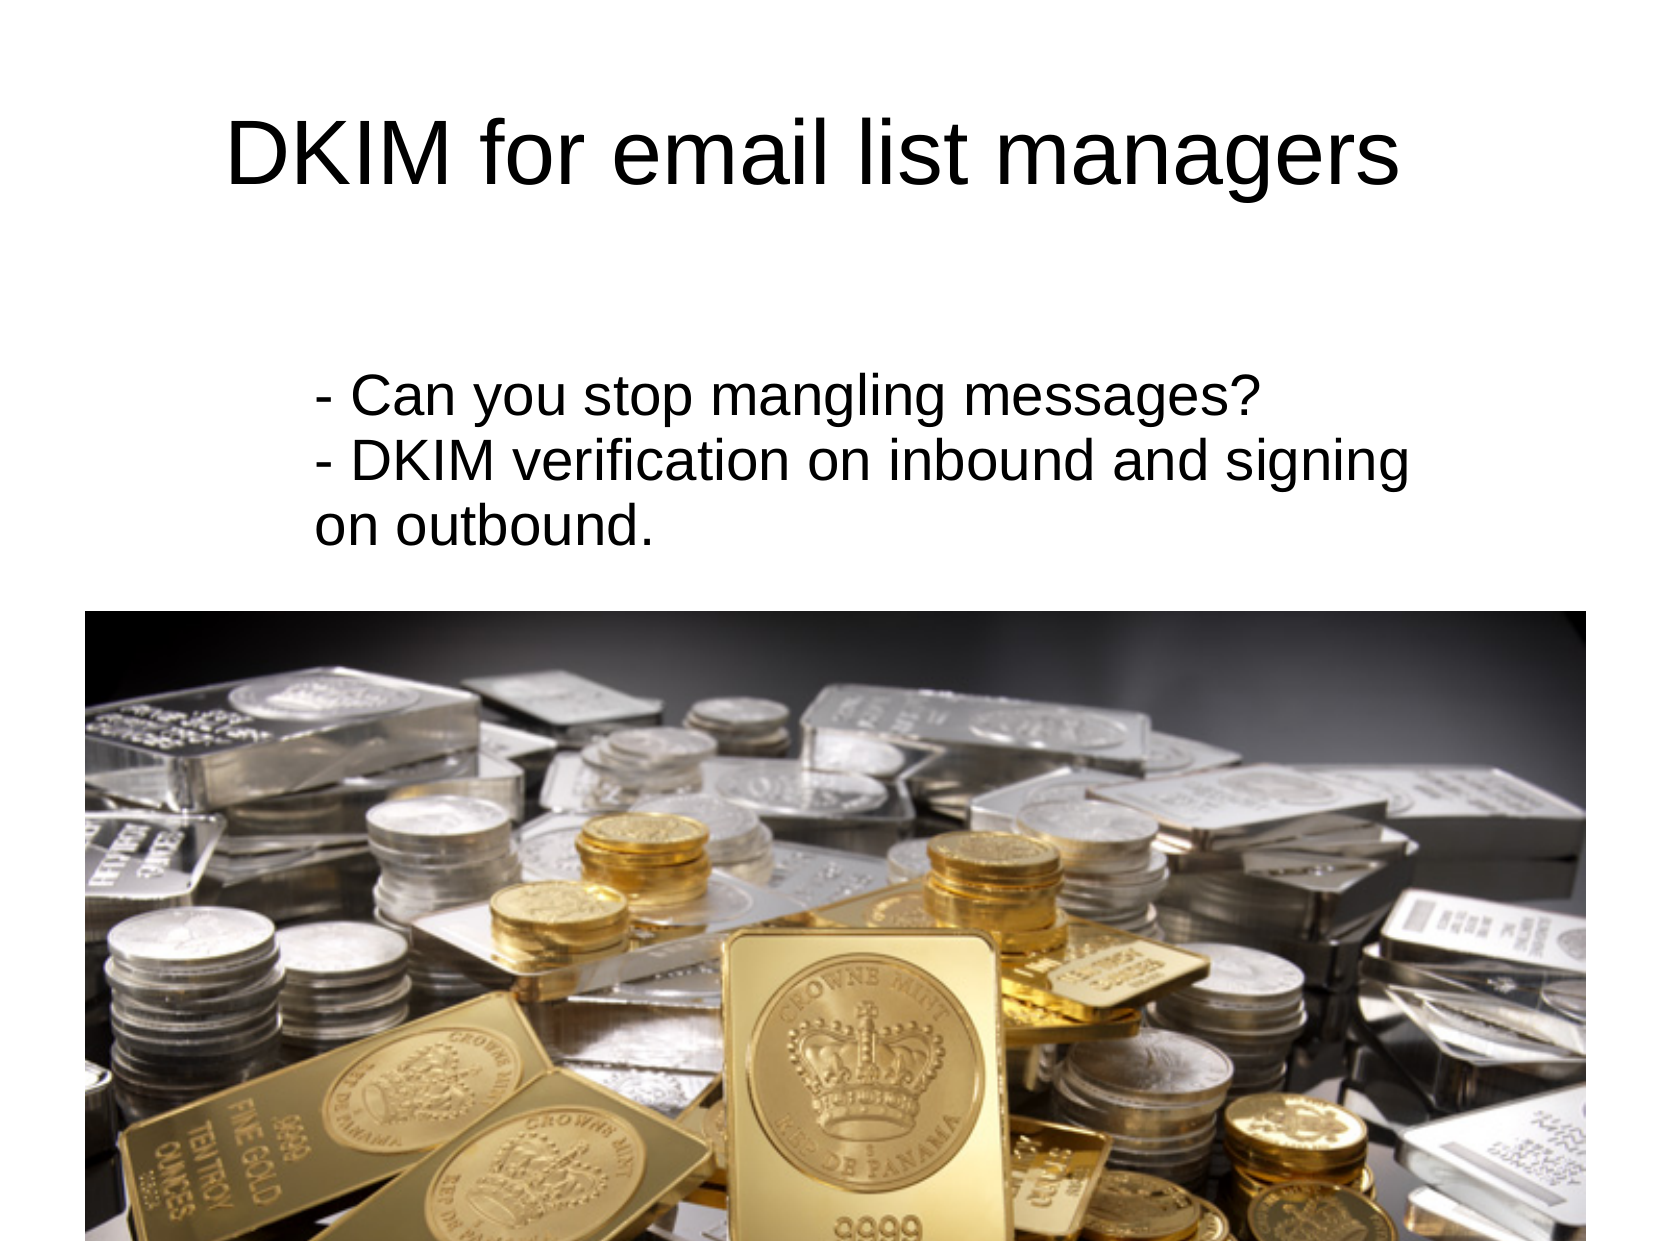

# DKIM for email list managers
- Can you stop mangling messages?
- DKIM verification on inbound and signing on outbound.